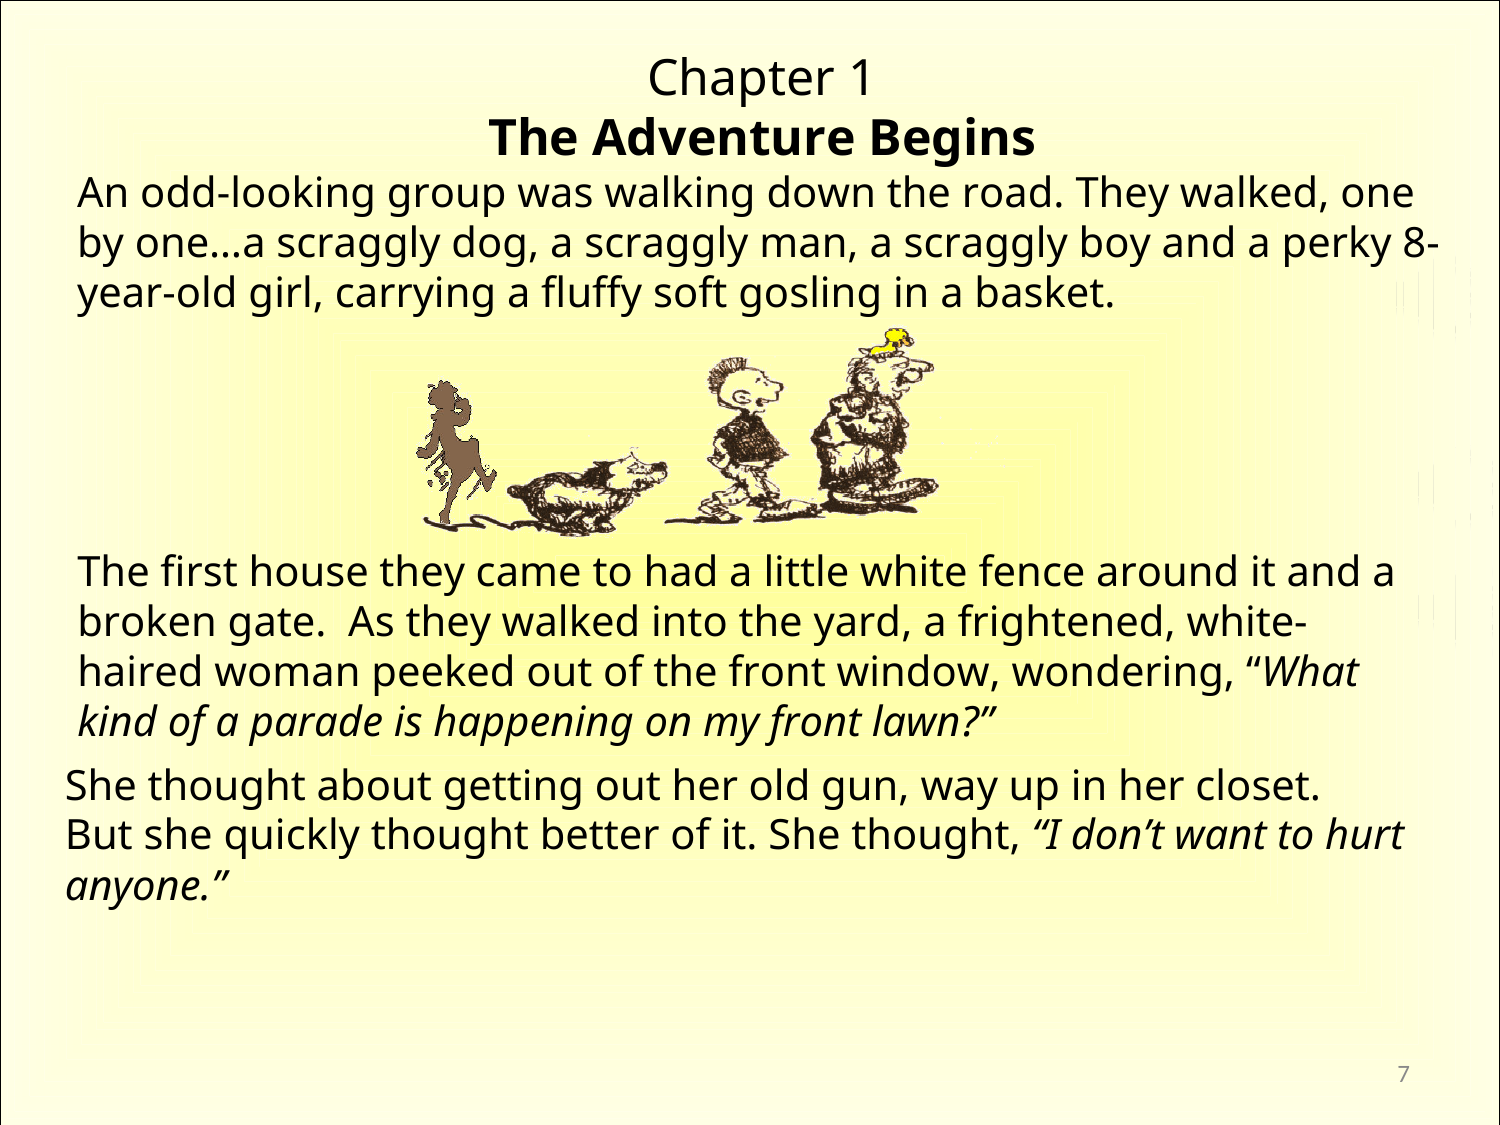

Chapter 1
The Adventure Begins
An odd-looking group was walking down the road. They walked, one by one…a scraggly dog, a scraggly man, a scraggly boy and a perky 8- year-old girl, carrying a fluffy soft gosling in a basket.
The first house they came to had a little white fence around it and a broken gate. As they walked into the yard, a frightened, white-haired woman peeked out of the front window, wondering, “What kind of a parade is happening on my front lawn?”
She thought about getting out her old gun, way up in her closet. But she quickly thought better of it. She thought, “I don’t want to hurt anyone.”